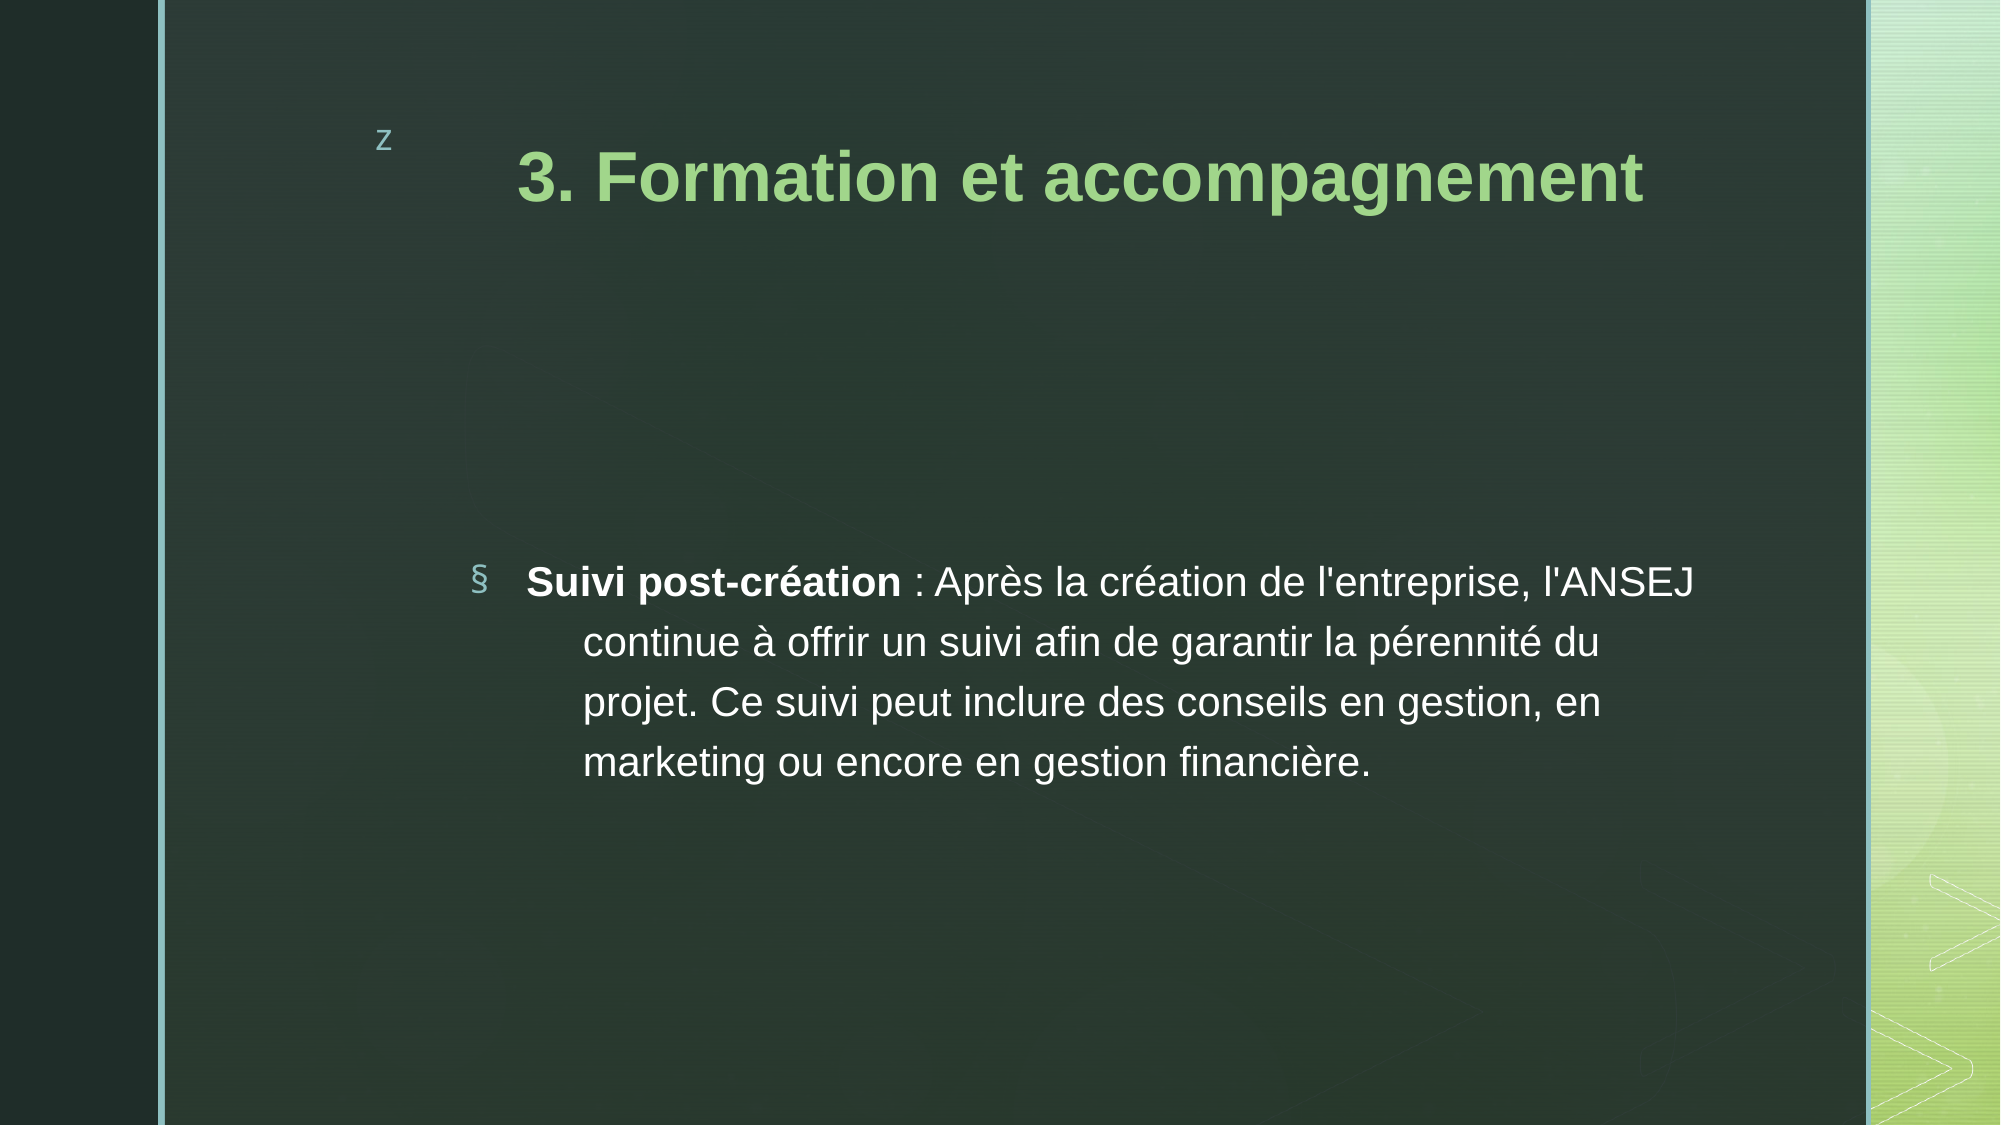

# 3. Formation et accompagnement
Suivi post-création : Après la création de l'entreprise, l'ANSEJ continue à offrir un suivi afin de garantir la pérennité du projet. Ce suivi peut inclure des conseils en gestion, en marketing ou encore en gestion financière.